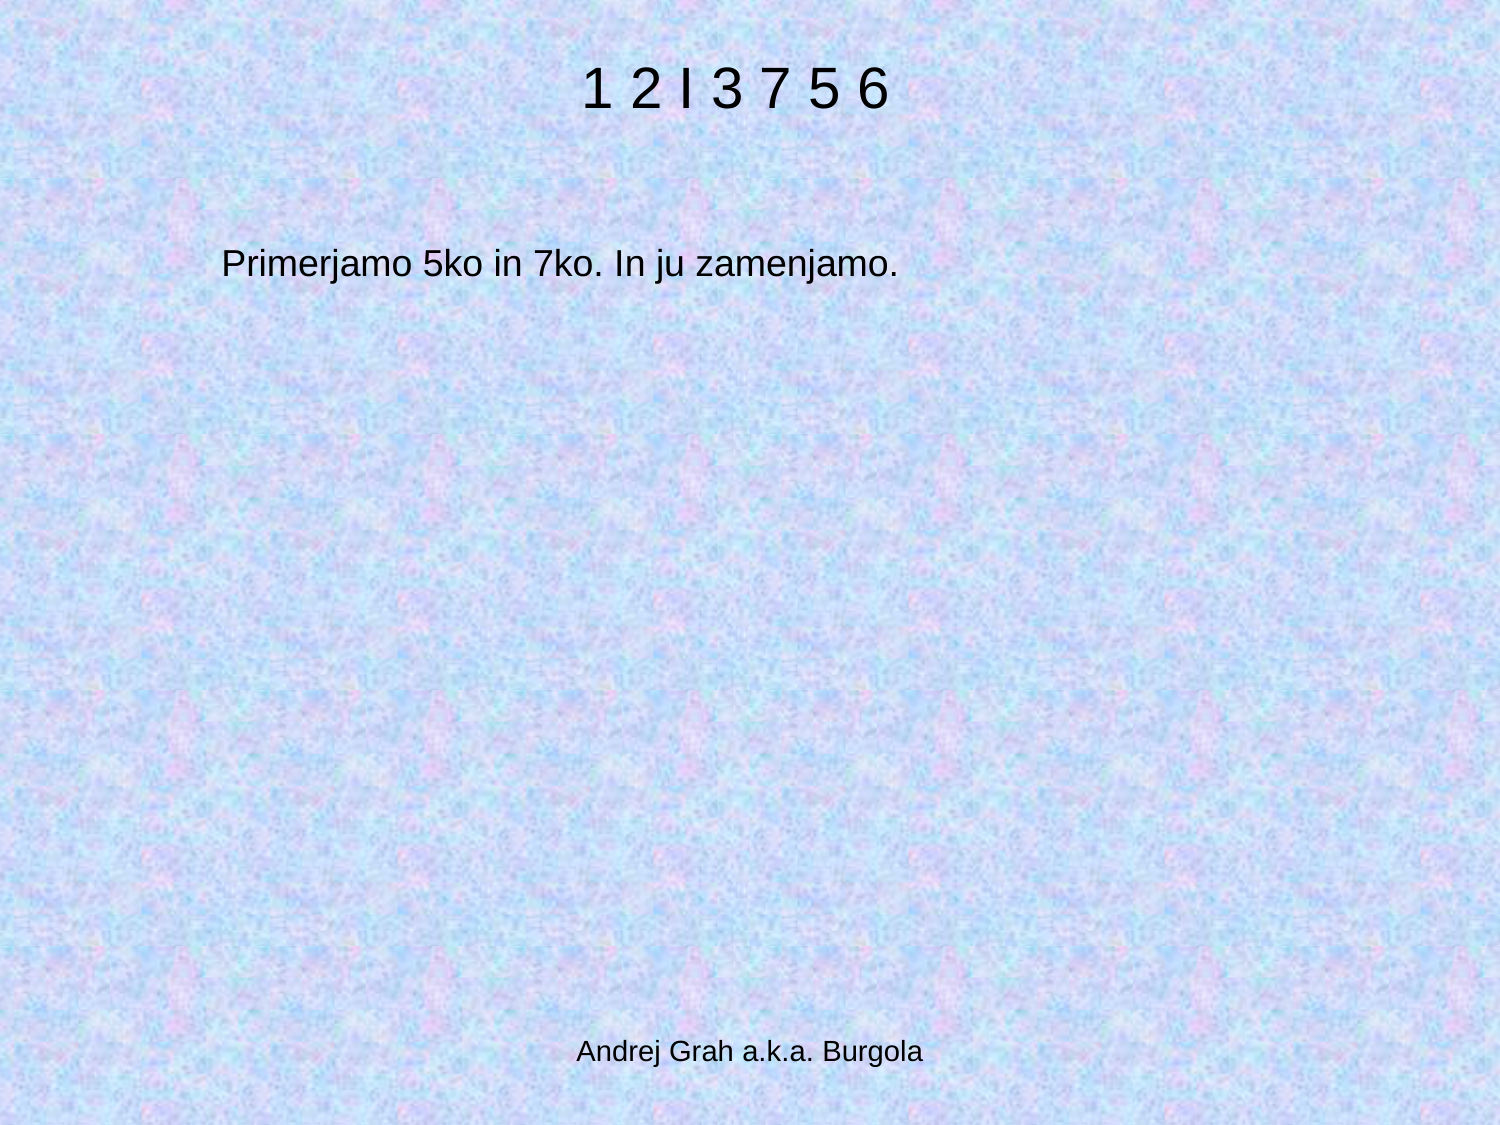

1 2 I 3 7 5 6
Primerjamo 5ko in 7ko. In ju zamenjamo.
Andrej Grah a.k.a. Burgola